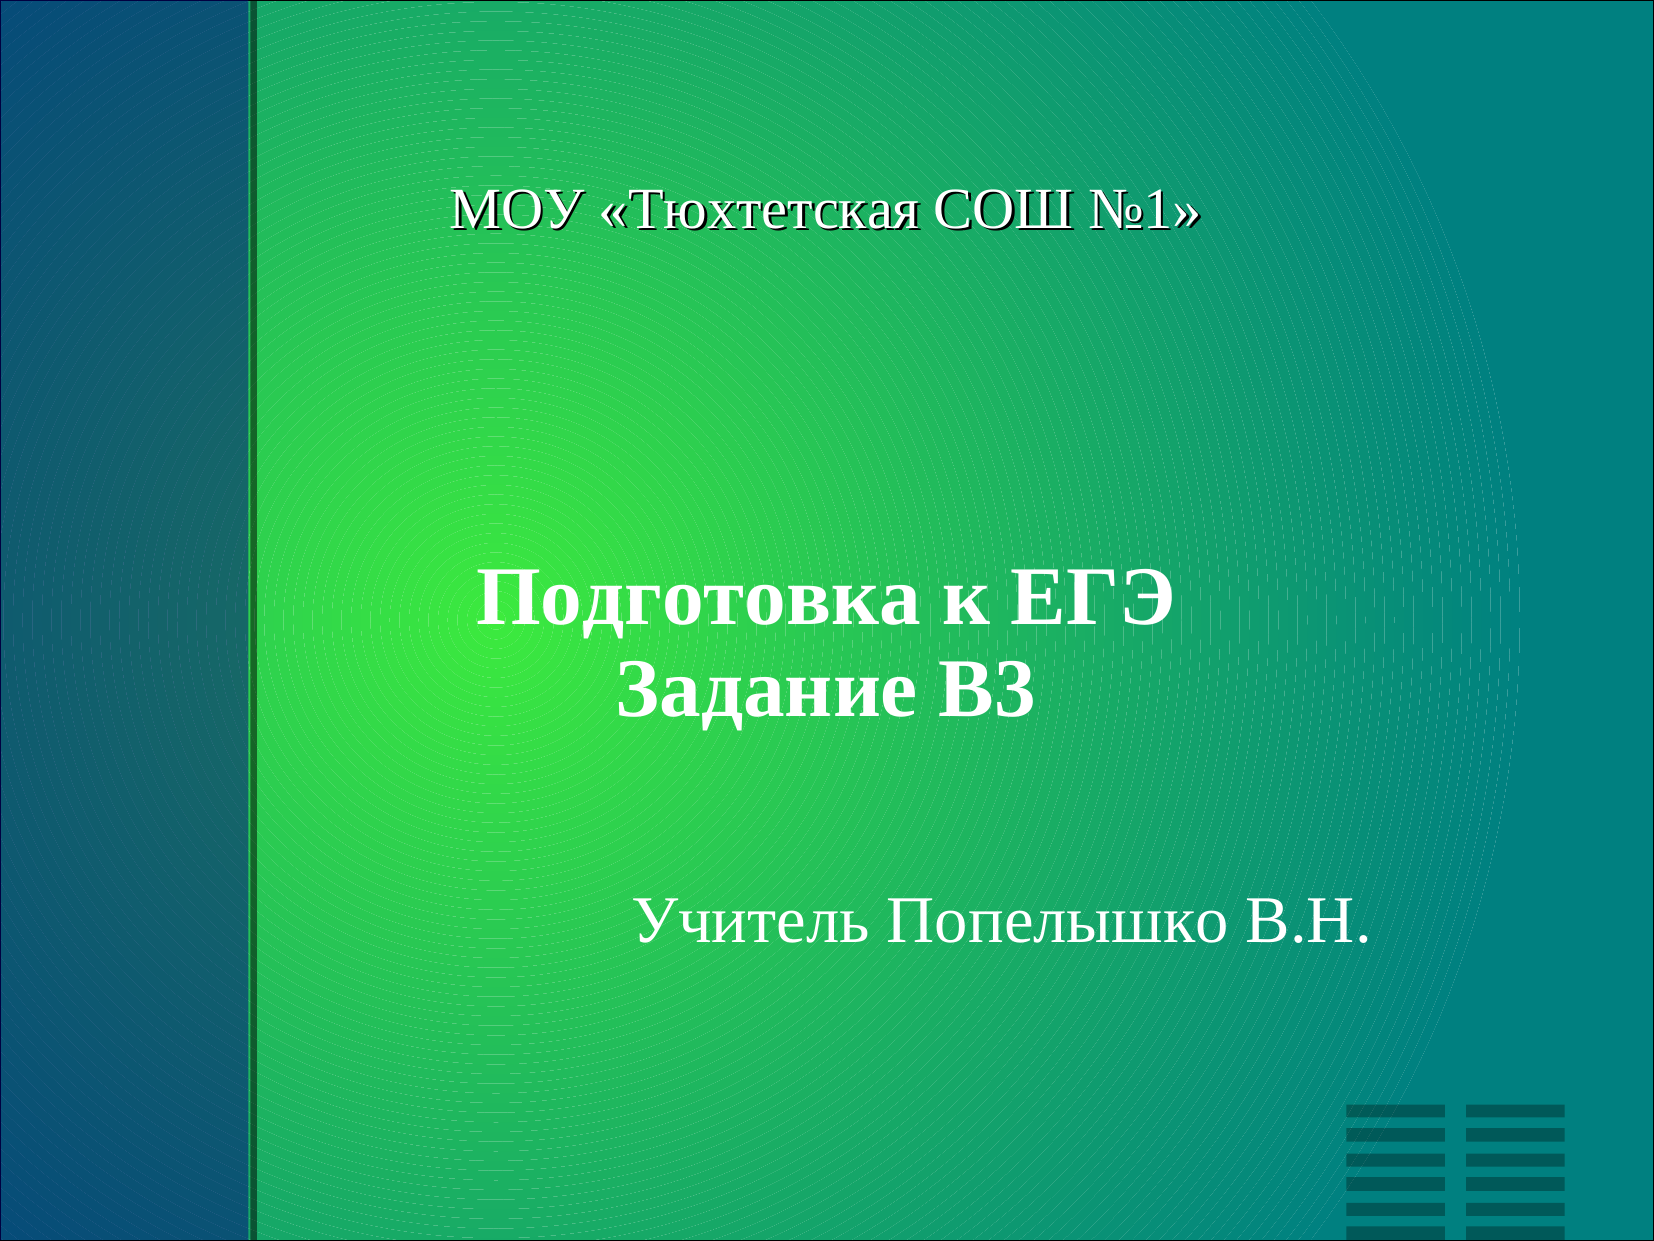

# МОУ «Тюхтетская СОШ №1»
Подготовка к ЕГЭ
Задание В3
 Учитель Попелышко В.Н.